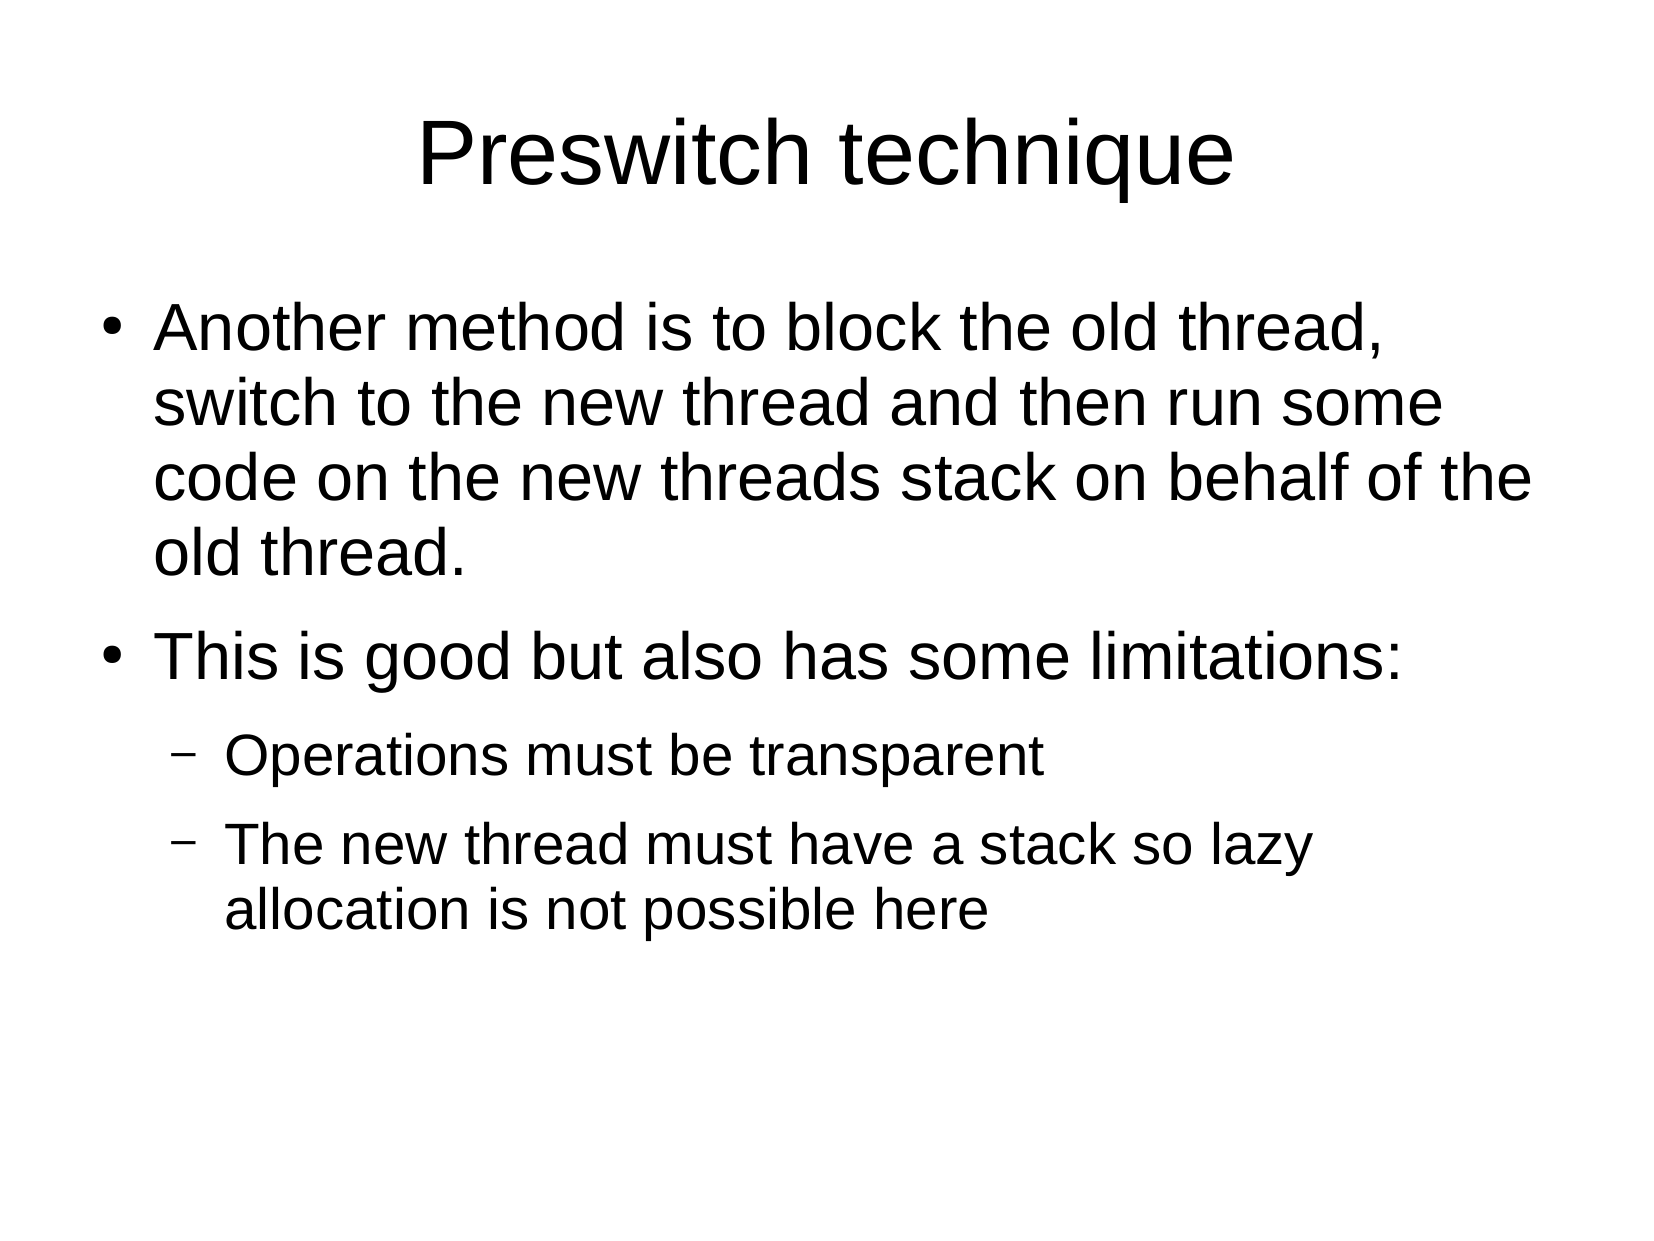

# Preswitch technique
Another method is to block the old thread, switch to the new thread and then run some code on the new threads stack on behalf of the old thread.
This is good but also has some limitations:
Operations must be transparent
The new thread must have a stack so lazy allocation is not possible here